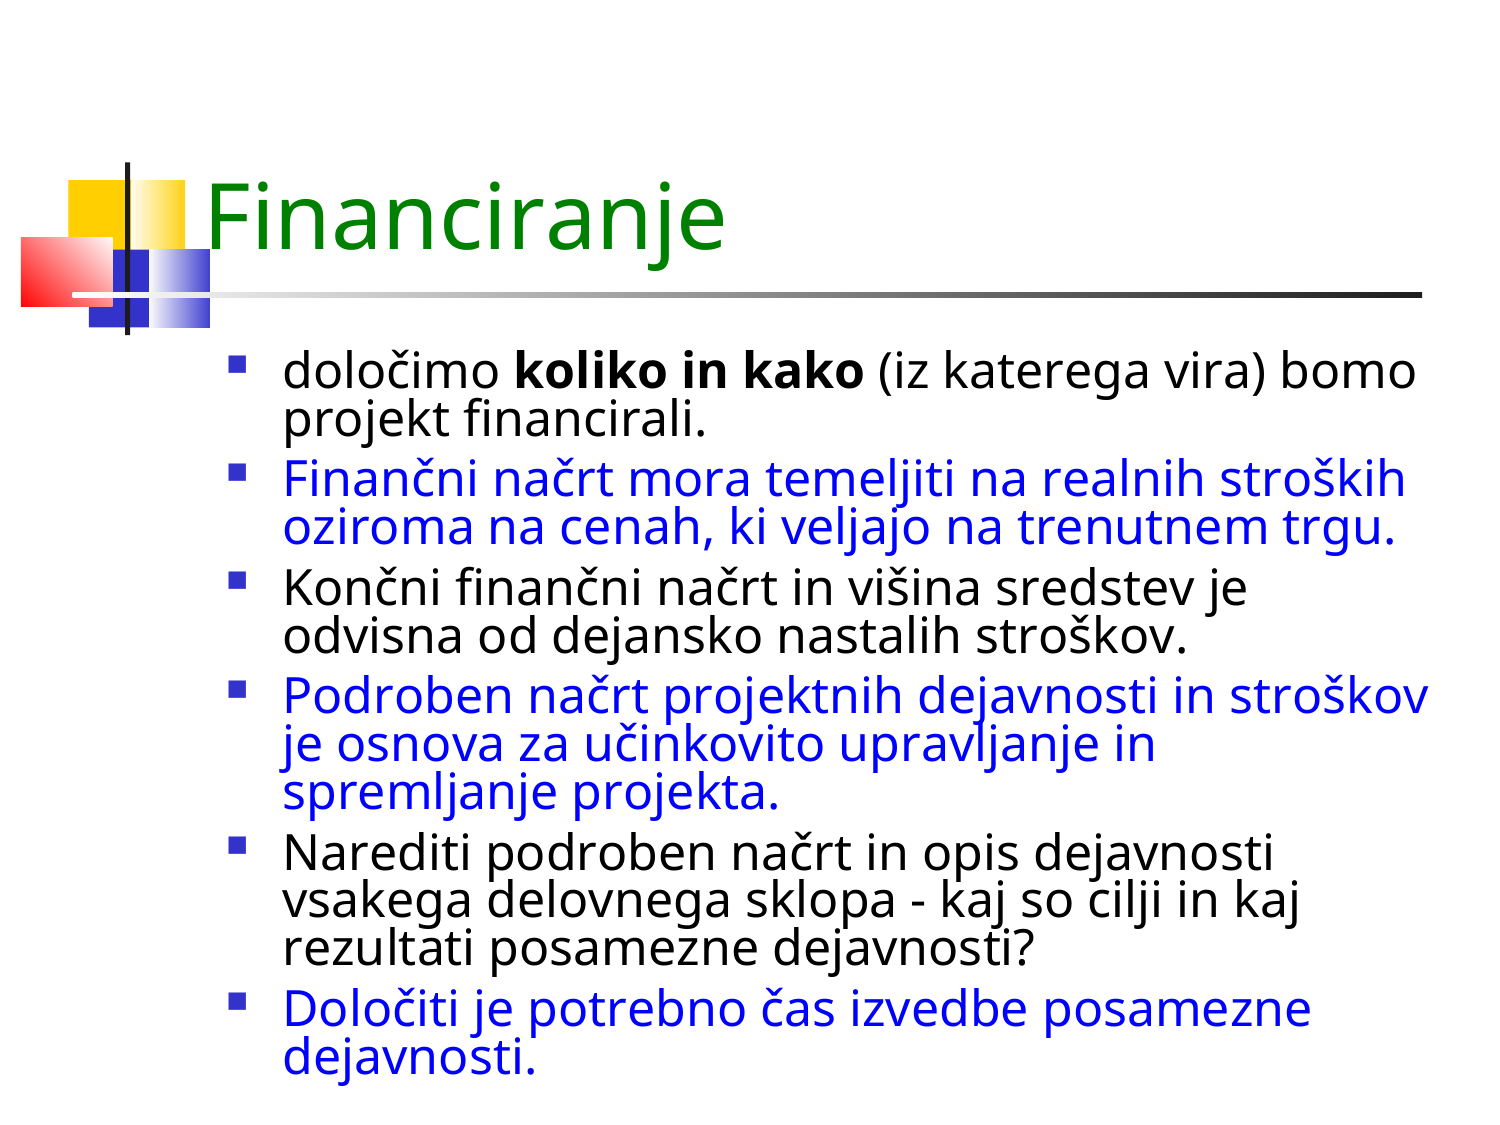

# Financiranje
določimo koliko in kako (iz katerega vira) bomo projekt financirali.
Finančni načrt mora temeljiti na realnih stroških oziroma na cenah, ki veljajo na trenutnem trgu.
Končni finančni načrt in višina sredstev je odvisna od dejansko nastalih stroškov.
Podroben načrt projektnih dejavnosti in stroškov je osnova za učinkovito upravljanje in spremljanje projekta.
Narediti podroben načrt in opis dejavnosti vsakega delovnega sklopa - kaj so cilji in kaj rezultati posamezne dejavnosti?
Določiti je potrebno čas izvedbe posamezne dejavnosti.